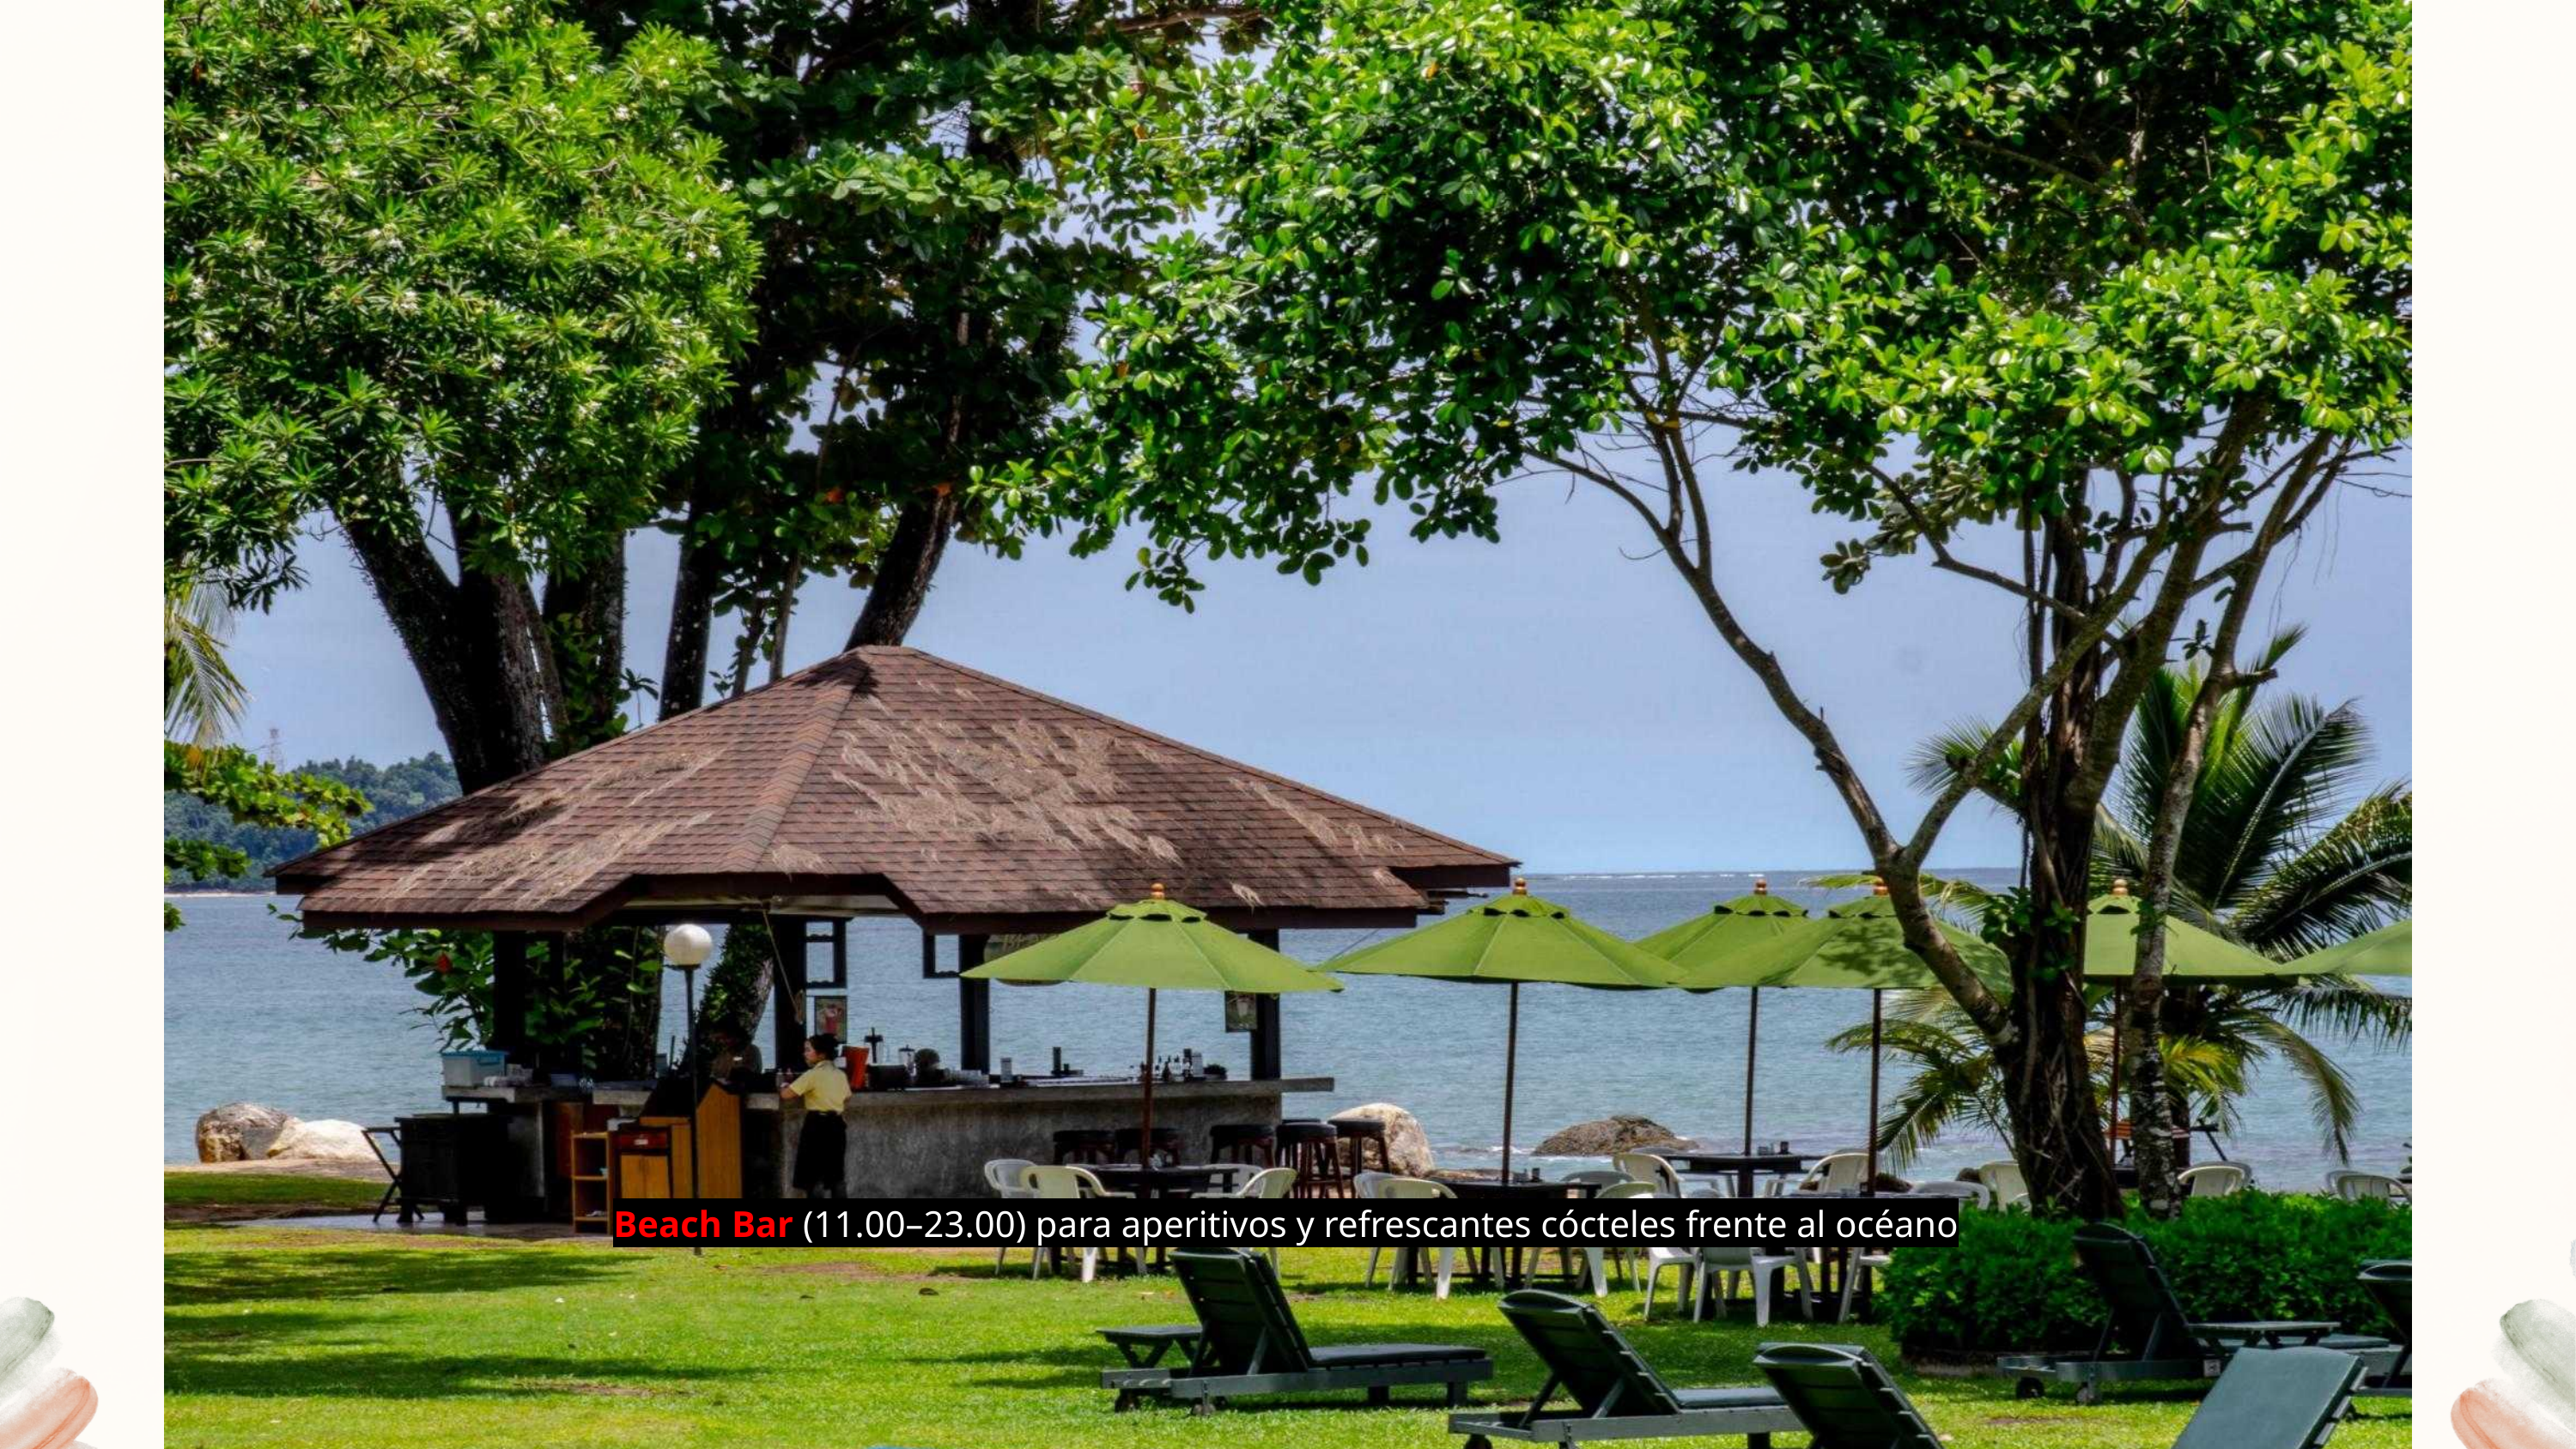

Beach Bar (11.00–23.00) para aperitivos y refrescantes cócteles frente al océano